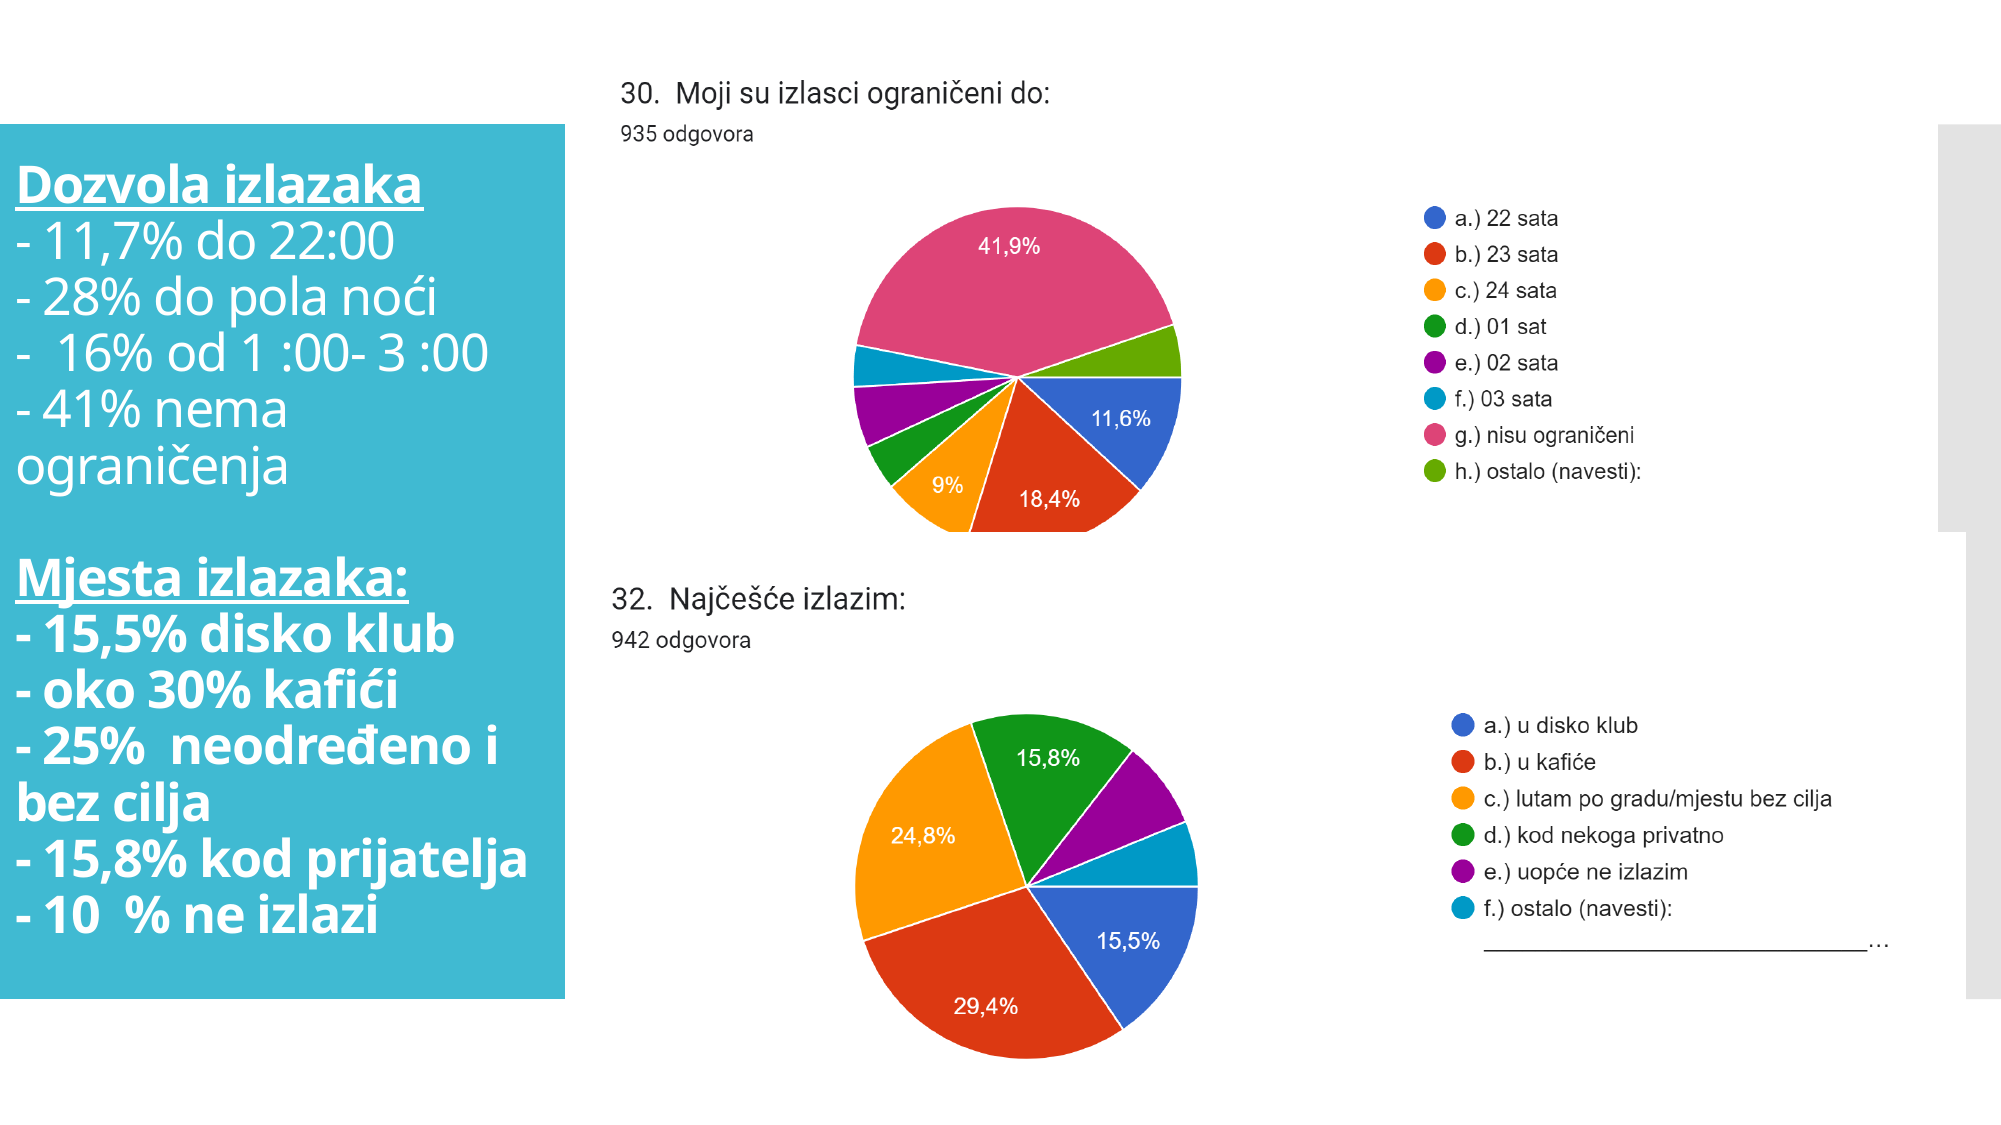

# Dozvola izlazaka - 11,7% do 22:00 - 28% do pola noći - 16% od 1 :00- 3 :00 - 41% nema ograničenja Mjesta izlazaka: - 15,5% disko klub - oko 30% kafići - 25% neodređeno i bez cilja - 15,8% kod prijatelja - 10 % ne izlazi